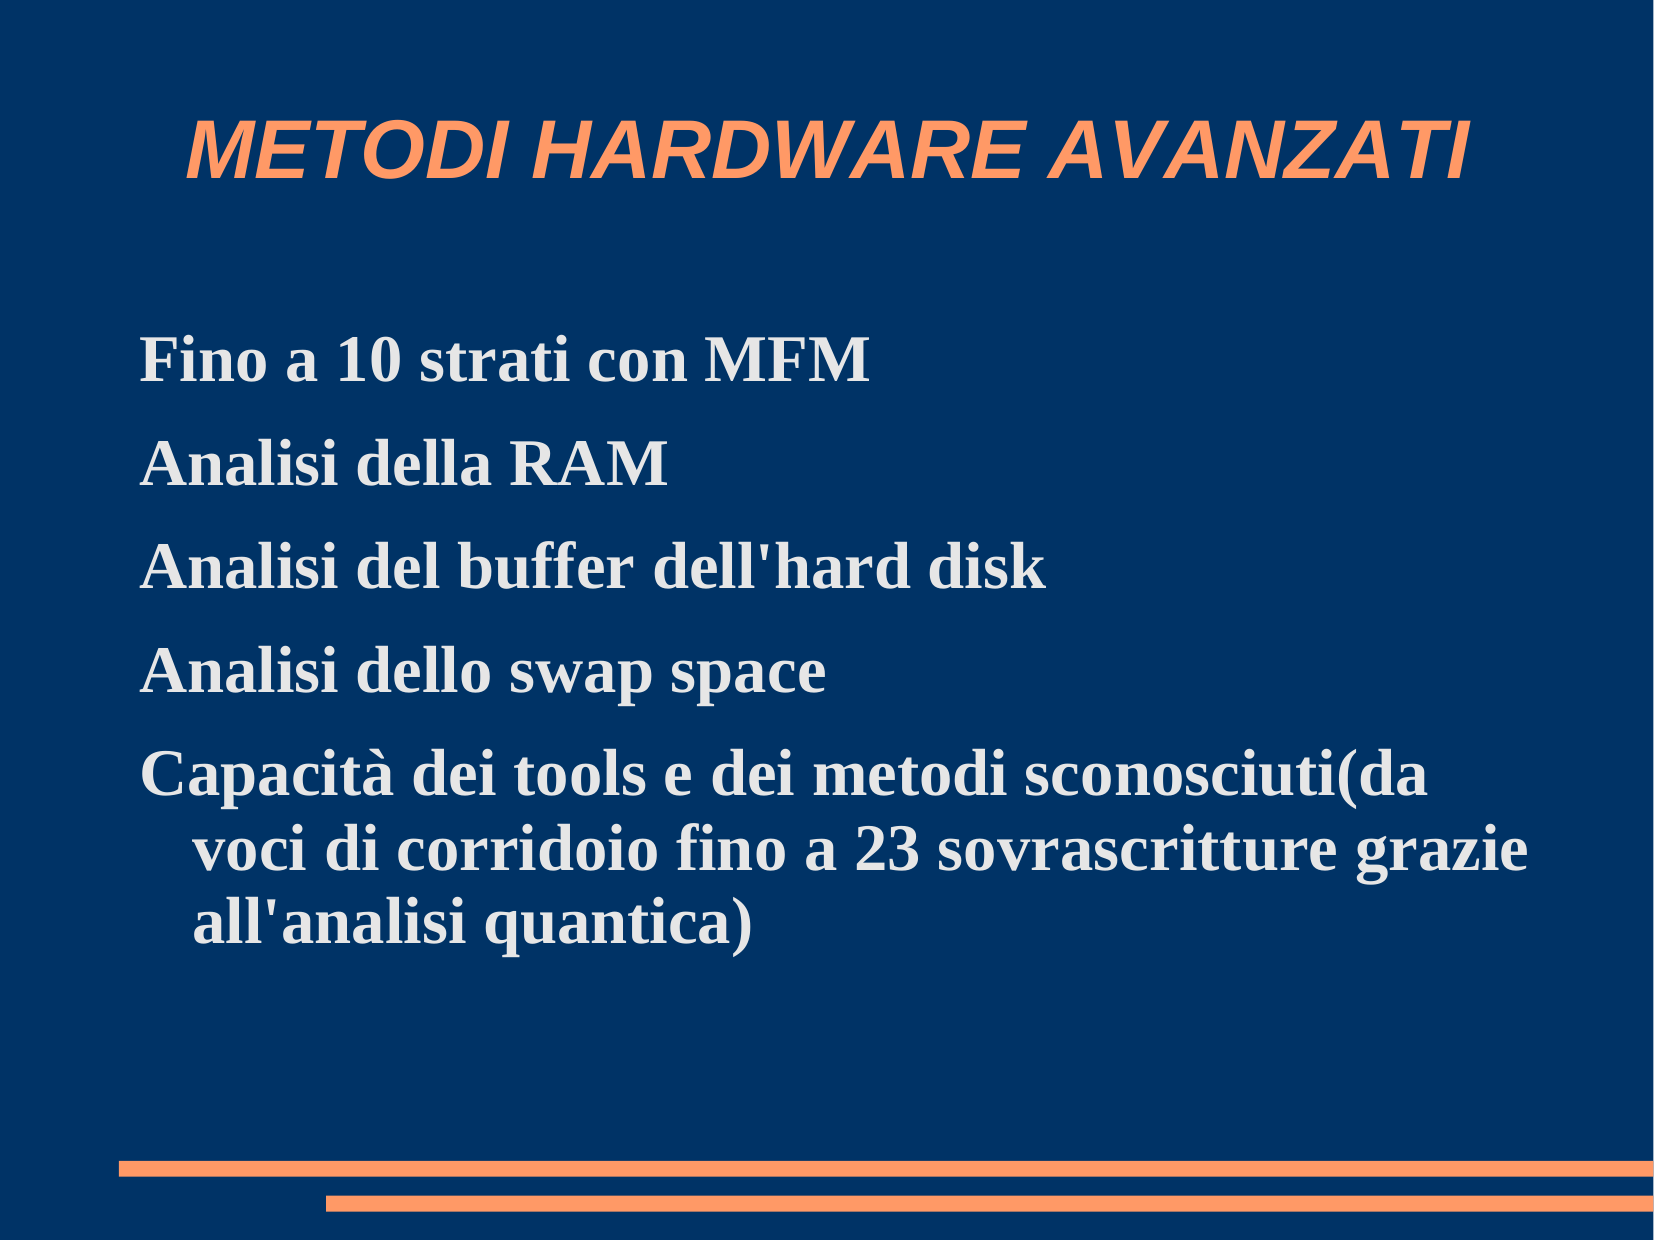

# METODI HARDWARE AVANZATI
Fino a 10 strati con MFM
Analisi della RAM
Analisi del buffer dell'hard disk
Analisi dello swap space
Capacità dei tools e dei metodi sconosciuti(da voci di corridoio fino a 23 sovrascritture grazie all'analisi quantica)